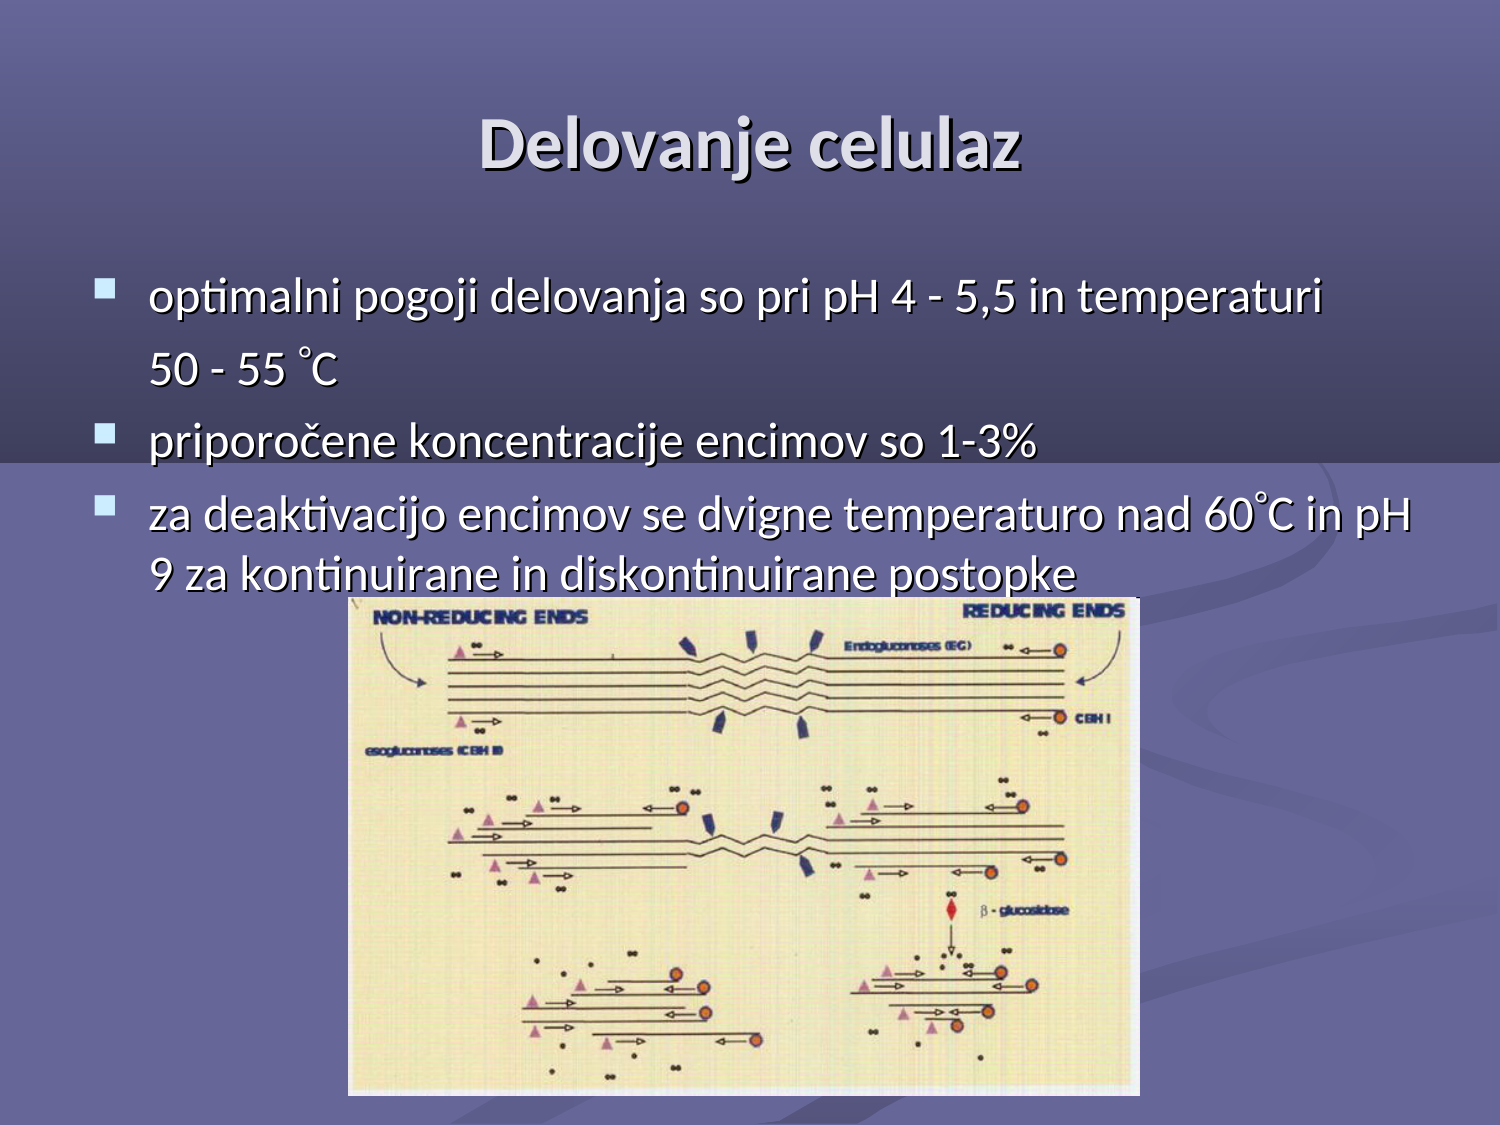

# Delovanje celulaz
optimalni pogoji delovanja so pri pH 4 - 5,5 in temperaturi
 50 - 55 C
priporočene koncentracije encimov so 1-3%
za deaktivacijo encimov se dvigne temperaturo nad 60C in pH 9 za kontinuirane in diskontinuirane postopke